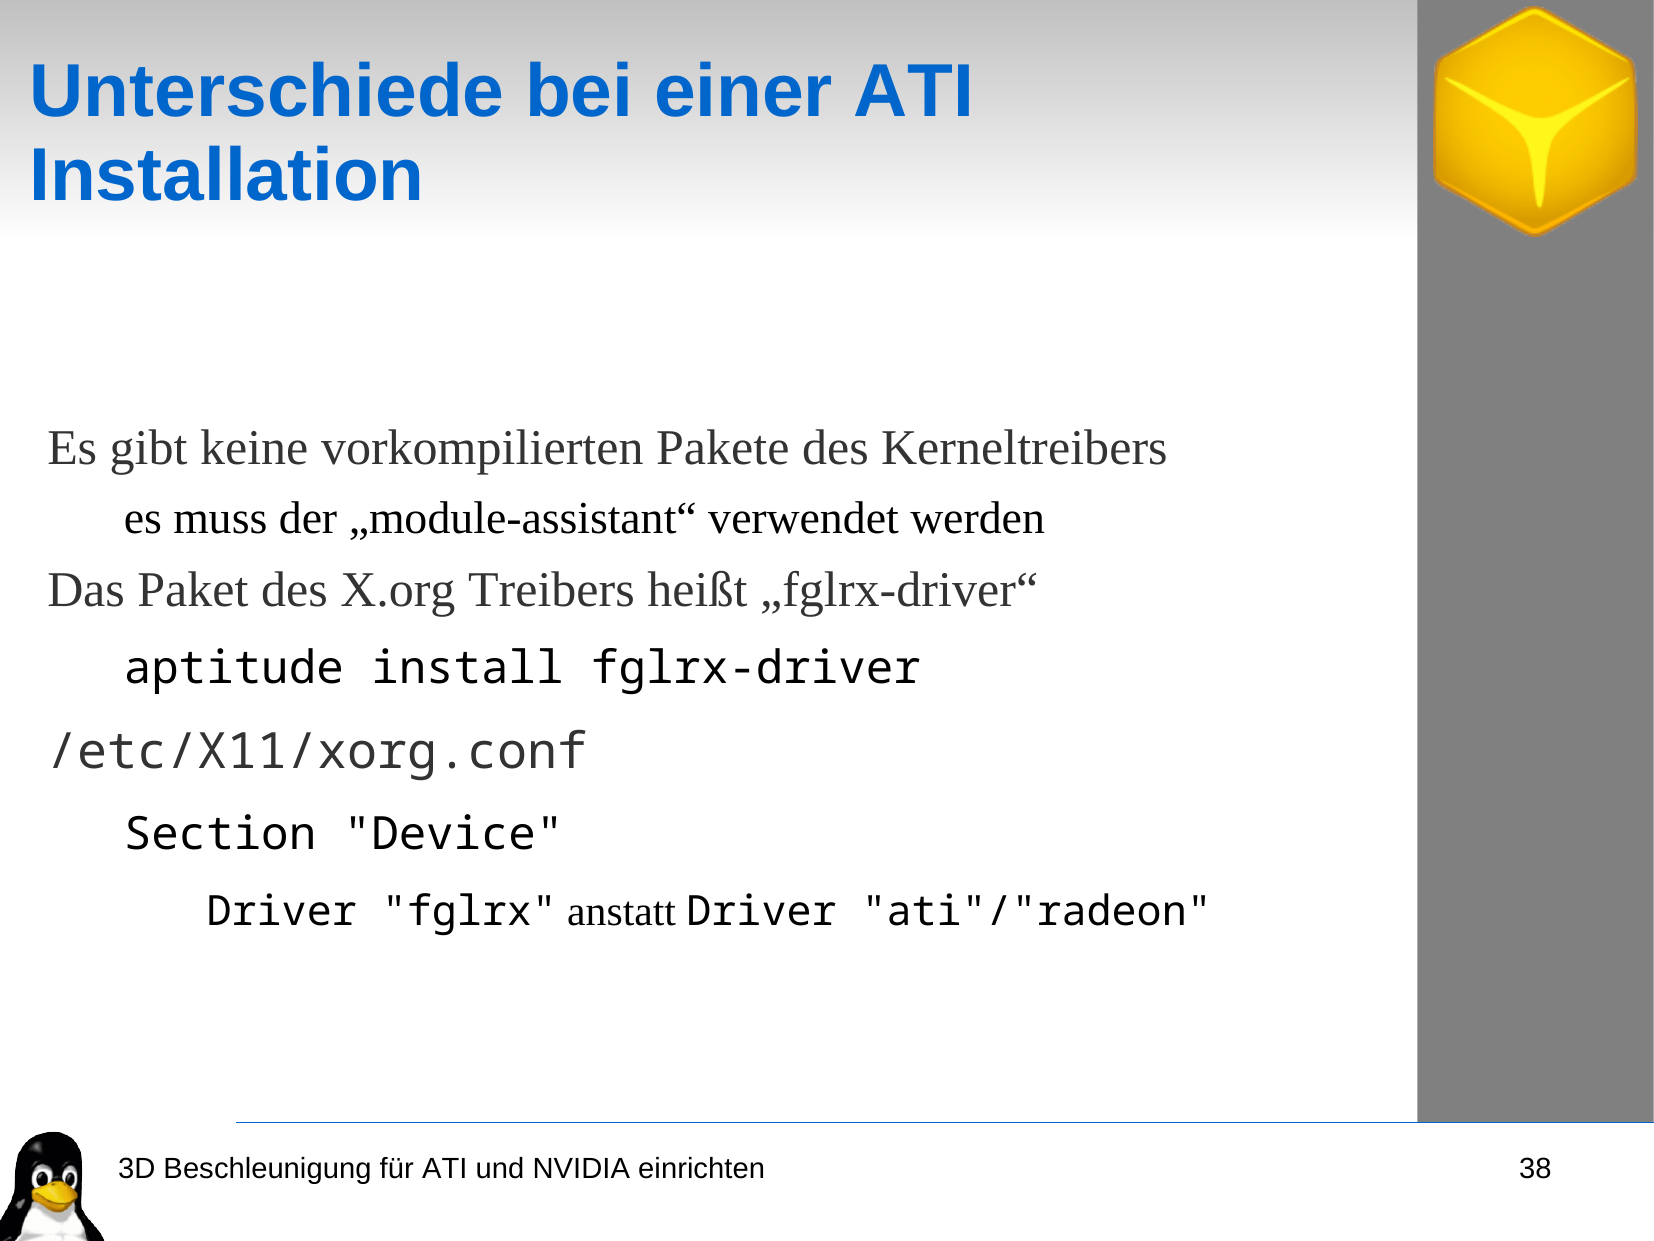

# Unterschiede bei einer ATI Installation
Es gibt keine vorkompilierten Pakete des Kerneltreibers
es muss der „module-assistant“ verwendet werden
Das Paket des X.org Treibers heißt „fglrx-driver“
aptitude install fglrx-driver
/etc/X11/xorg.conf
Section "Device"
Driver "fglrx" anstatt Driver "ati"/"radeon"
3D Beschleunigung für ATI und NVIDIA einrichten
38